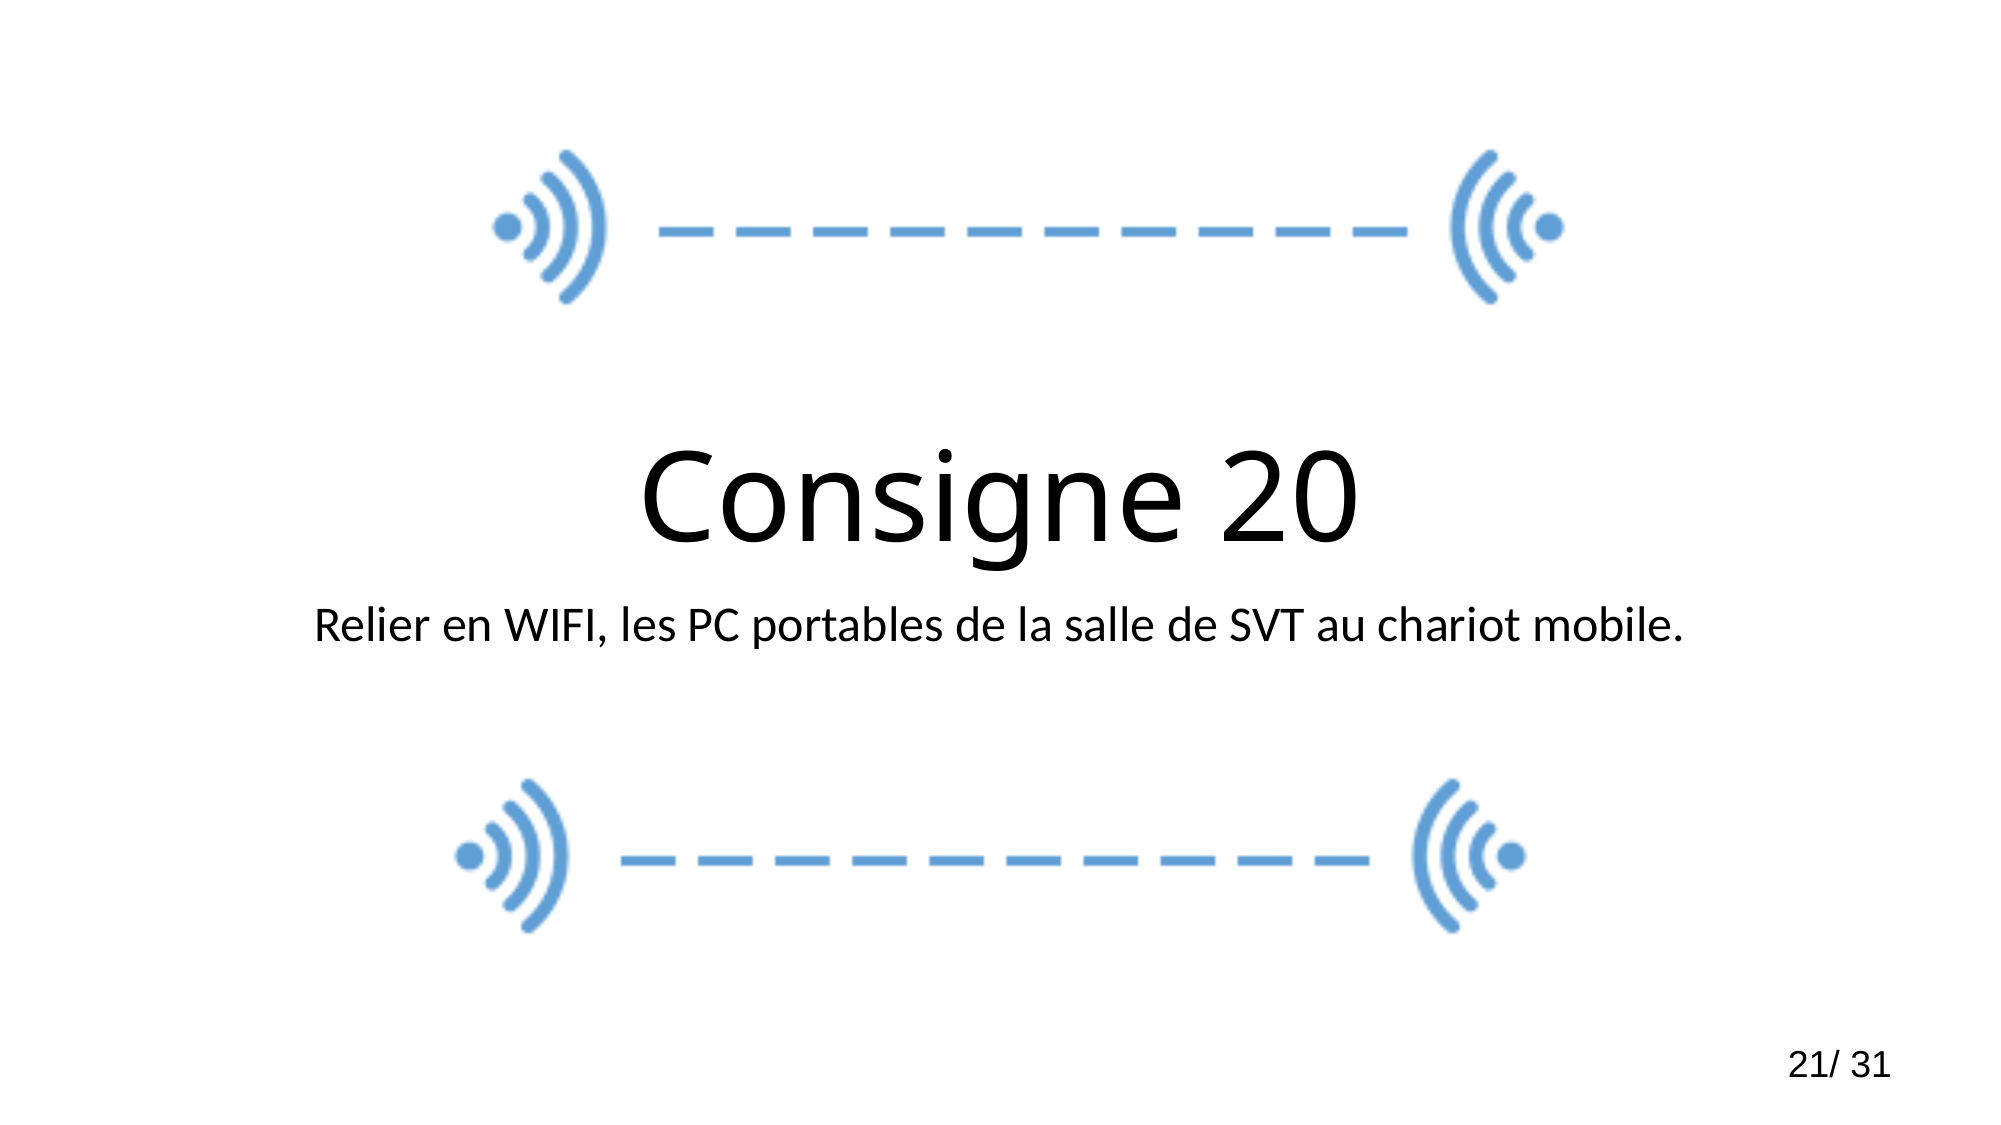

# Consigne 20
Relier en WIFI, les PC portables de la salle de SVT au chariot mobile.